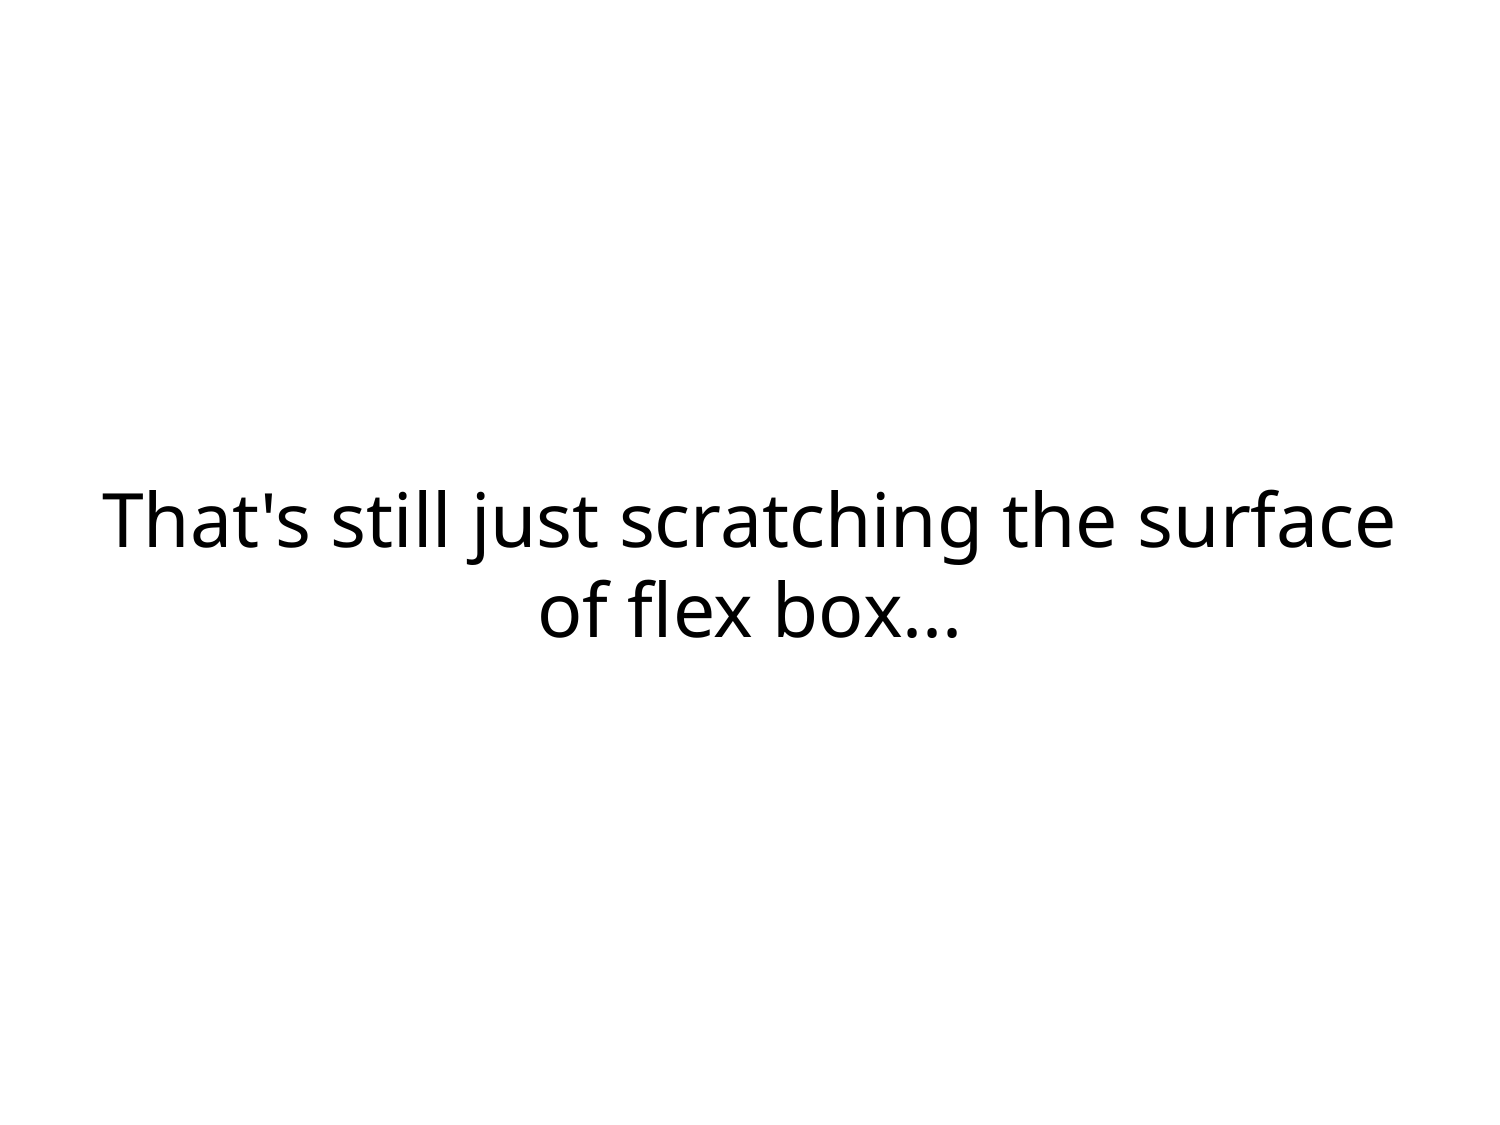

# That's still just scratching the surface of flex box...